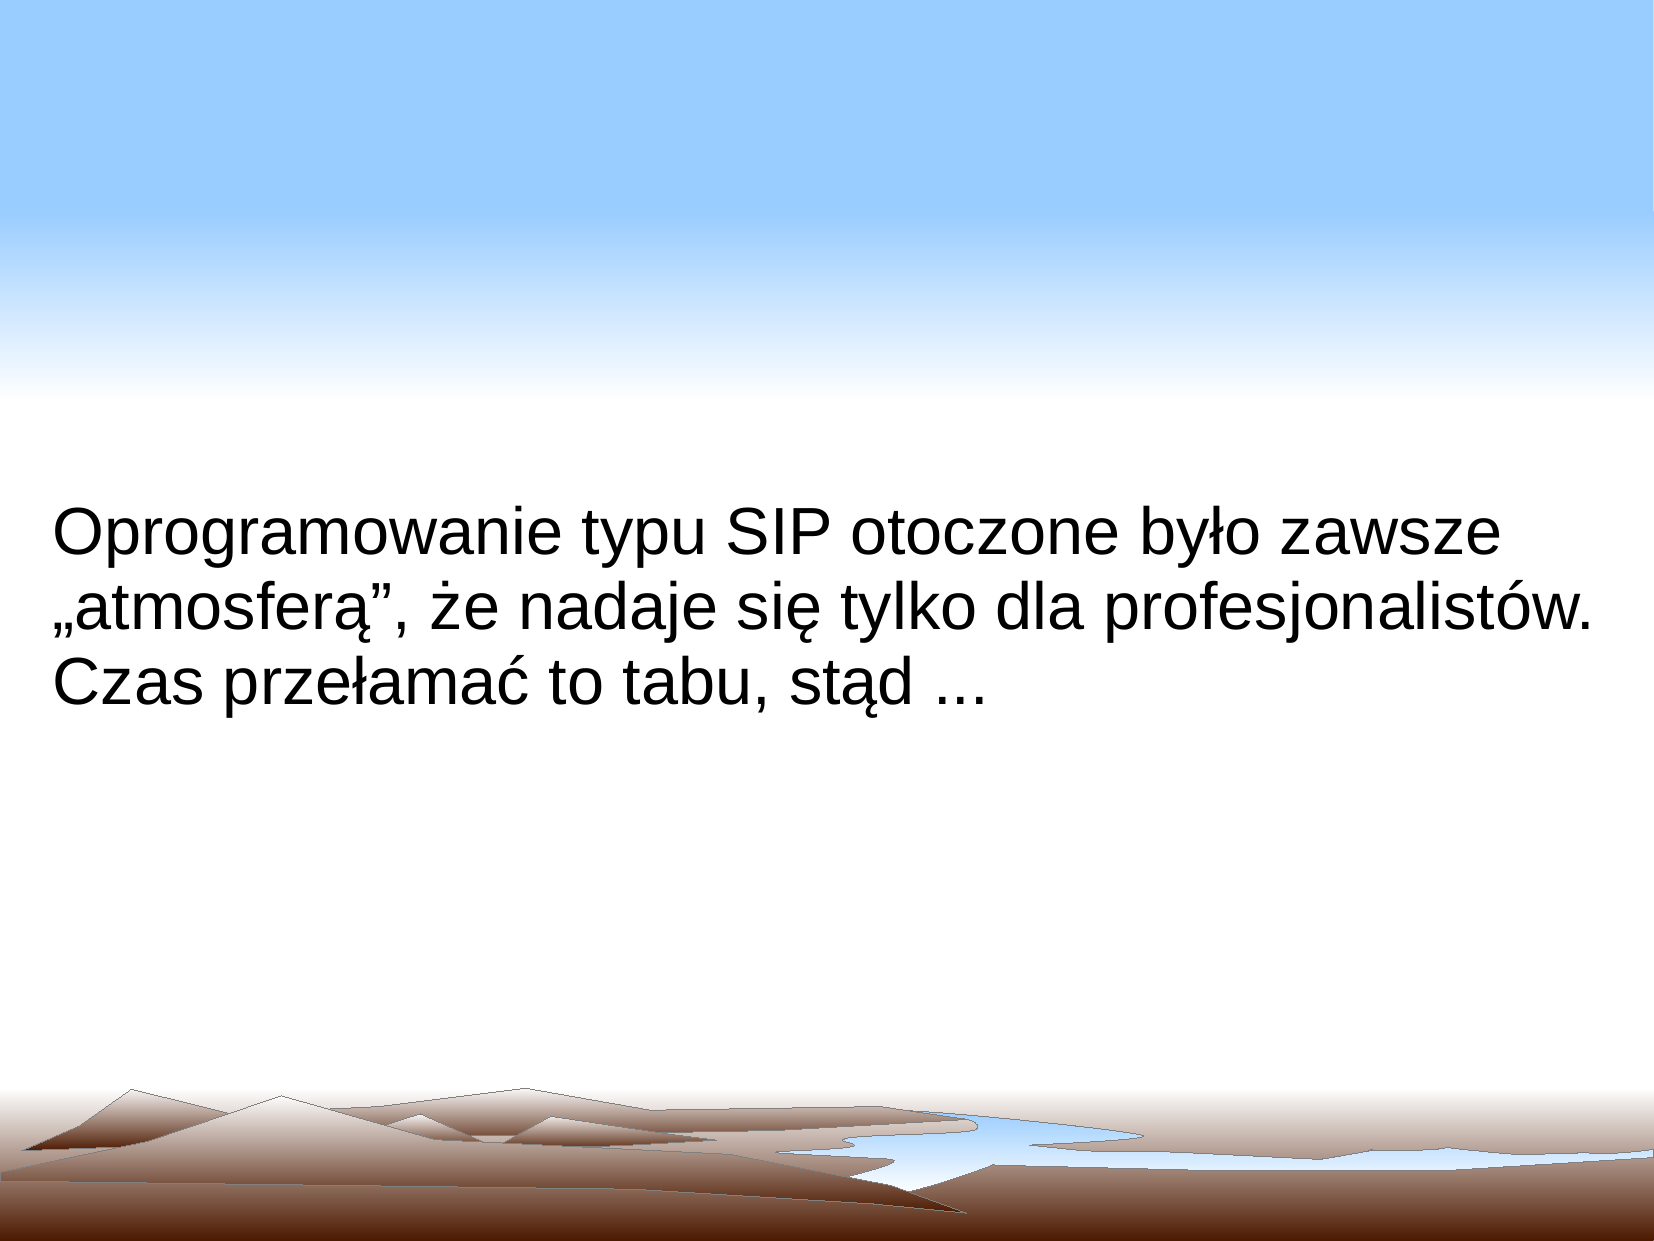

Oprogramowanie typu SIP otoczone było zawsze
„atmosferą”, że nadaje się tylko dla profesjonalistów.
Czas przełamać to tabu, stąd ...